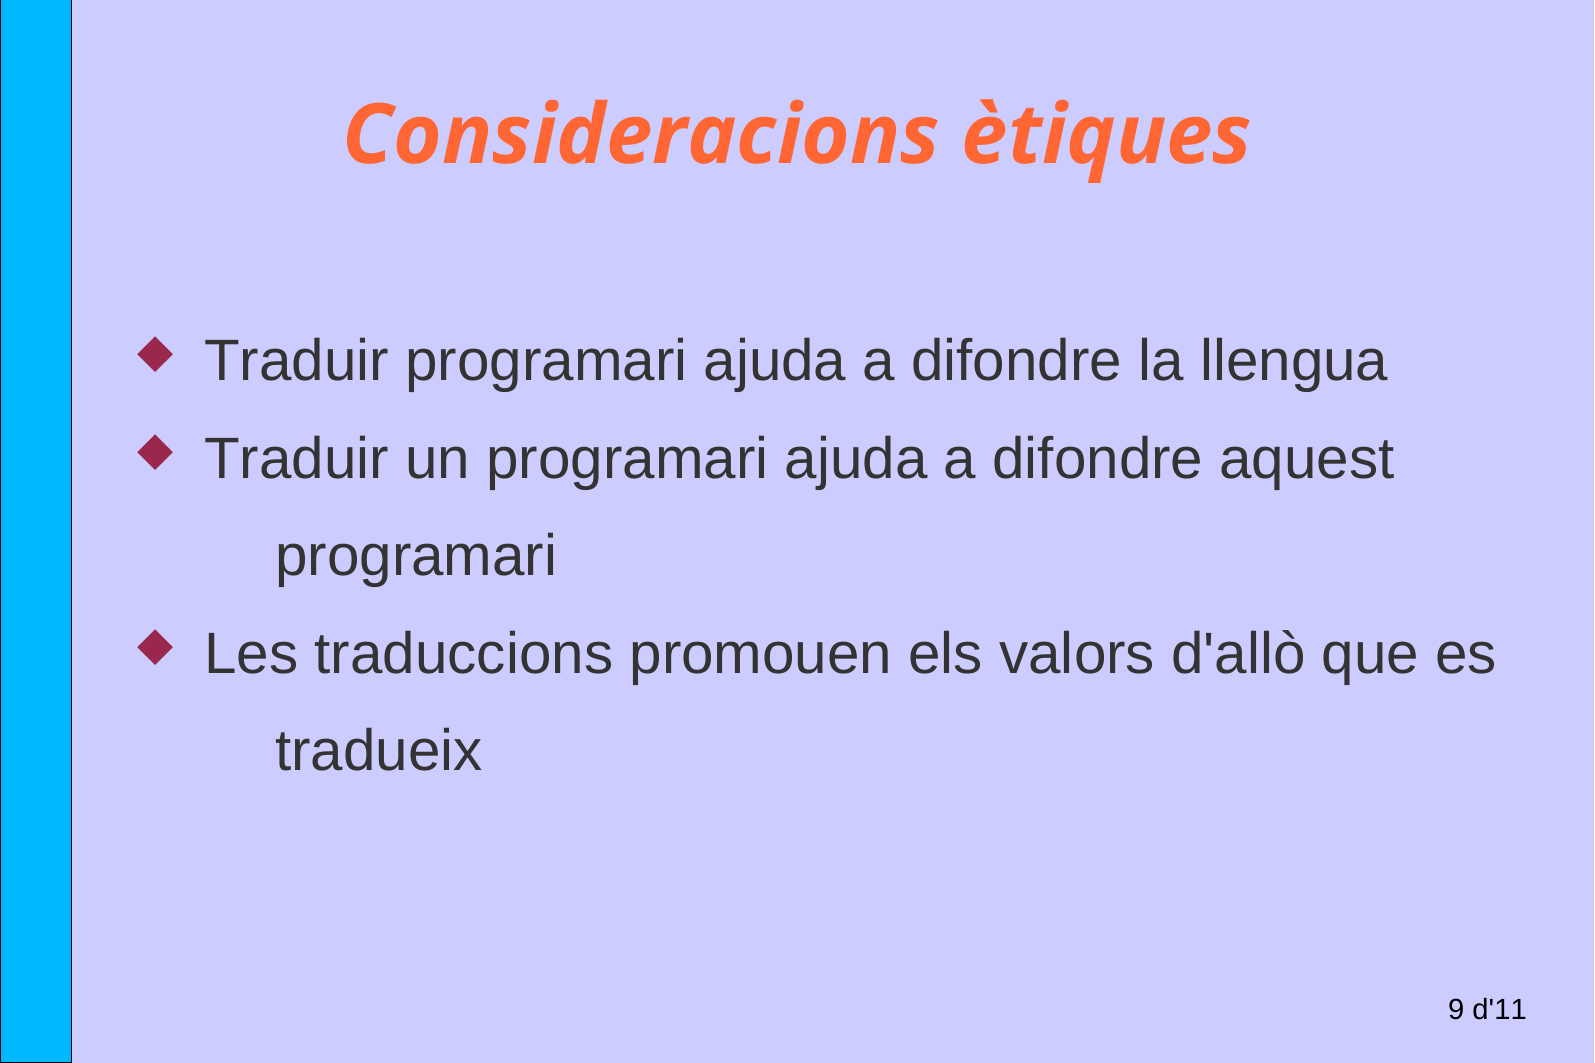

# Consideracions ètiques
Traduir programari ajuda a difondre la llengua
Traduir un programari ajuda a difondre aquest programari
Les traduccions promouen els valors d'allò que es tradueix
9 d'11